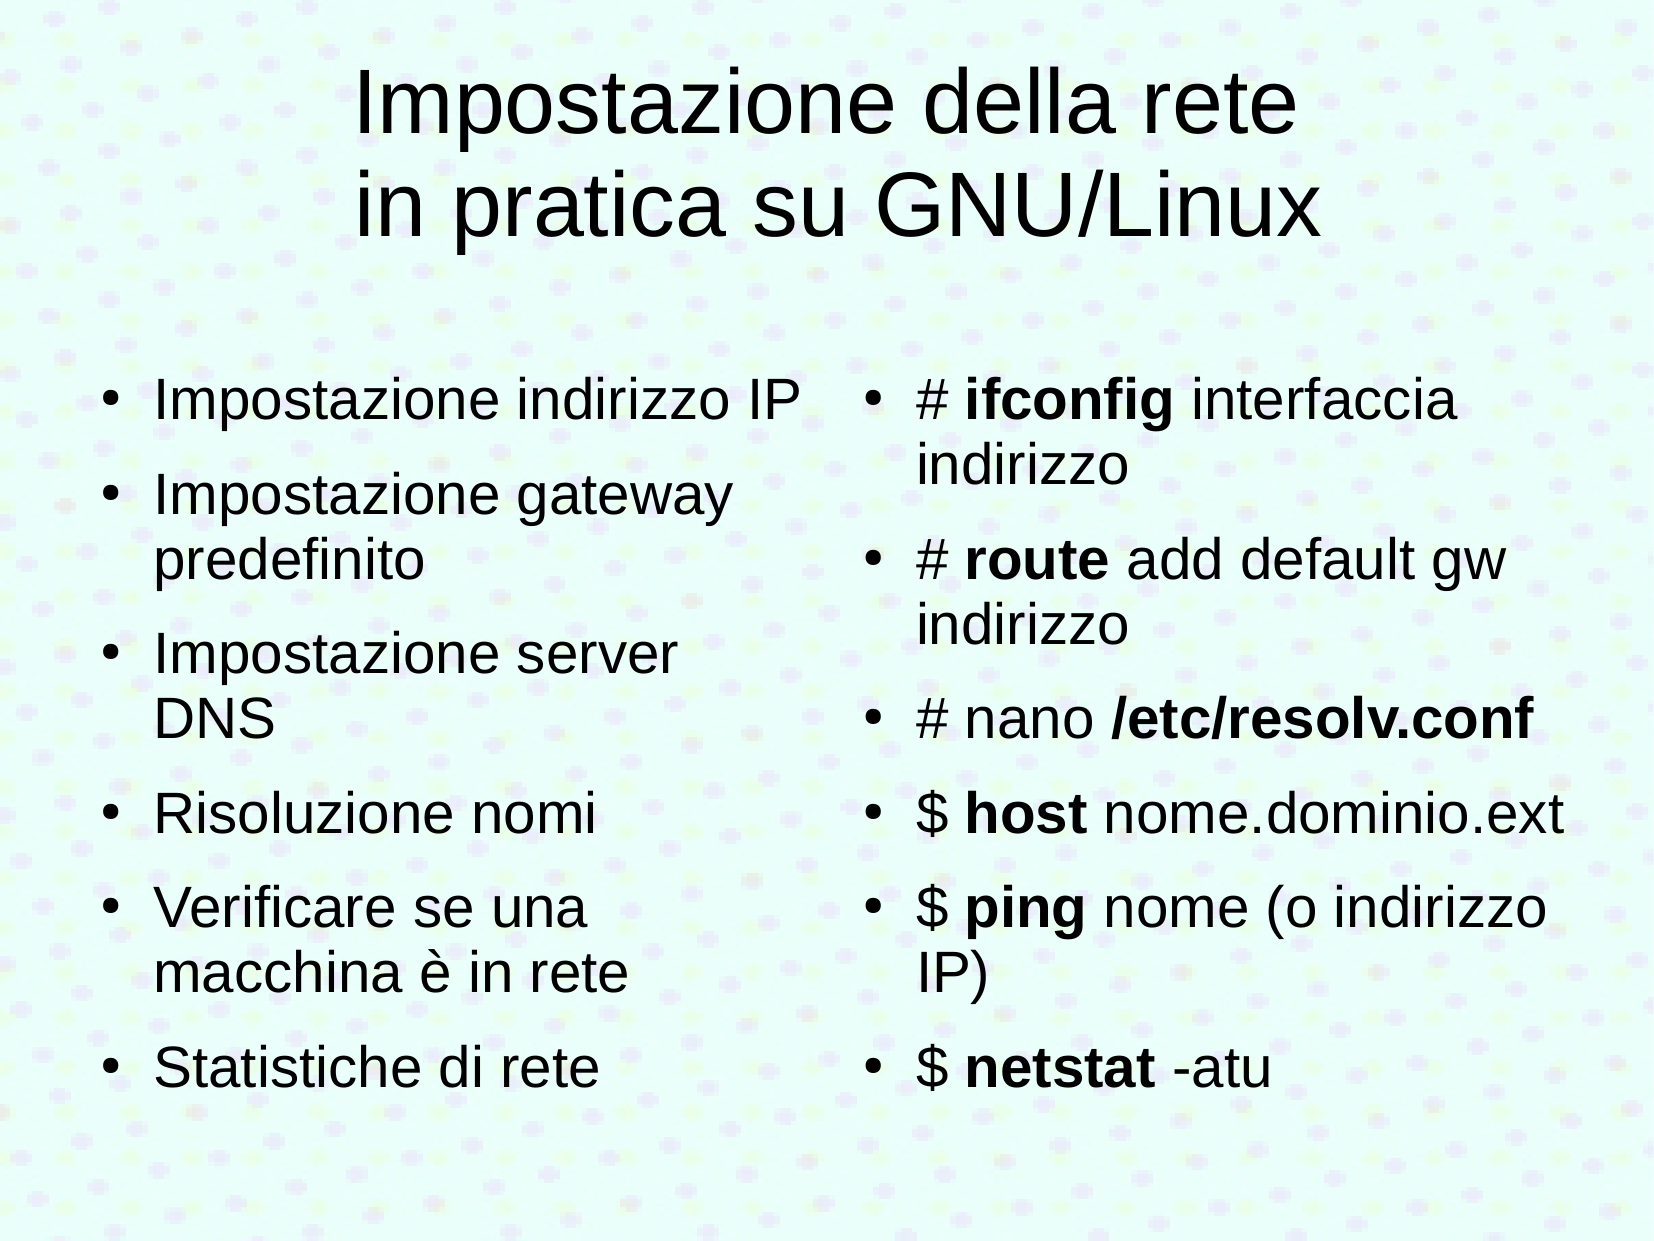

# Impostazione della rete in pratica su GNU/Linux
Impostazione indirizzo IP
Impostazione gateway predefinito
Impostazione server DNS
Risoluzione nomi
Verificare se una macchina è in rete
Statistiche di rete
# ifconfig interfaccia indirizzo
# route add default gw indirizzo
# nano /etc/resolv.conf
$ host nome.dominio.ext
$ ping nome (o indirizzo IP)
$ netstat -atu